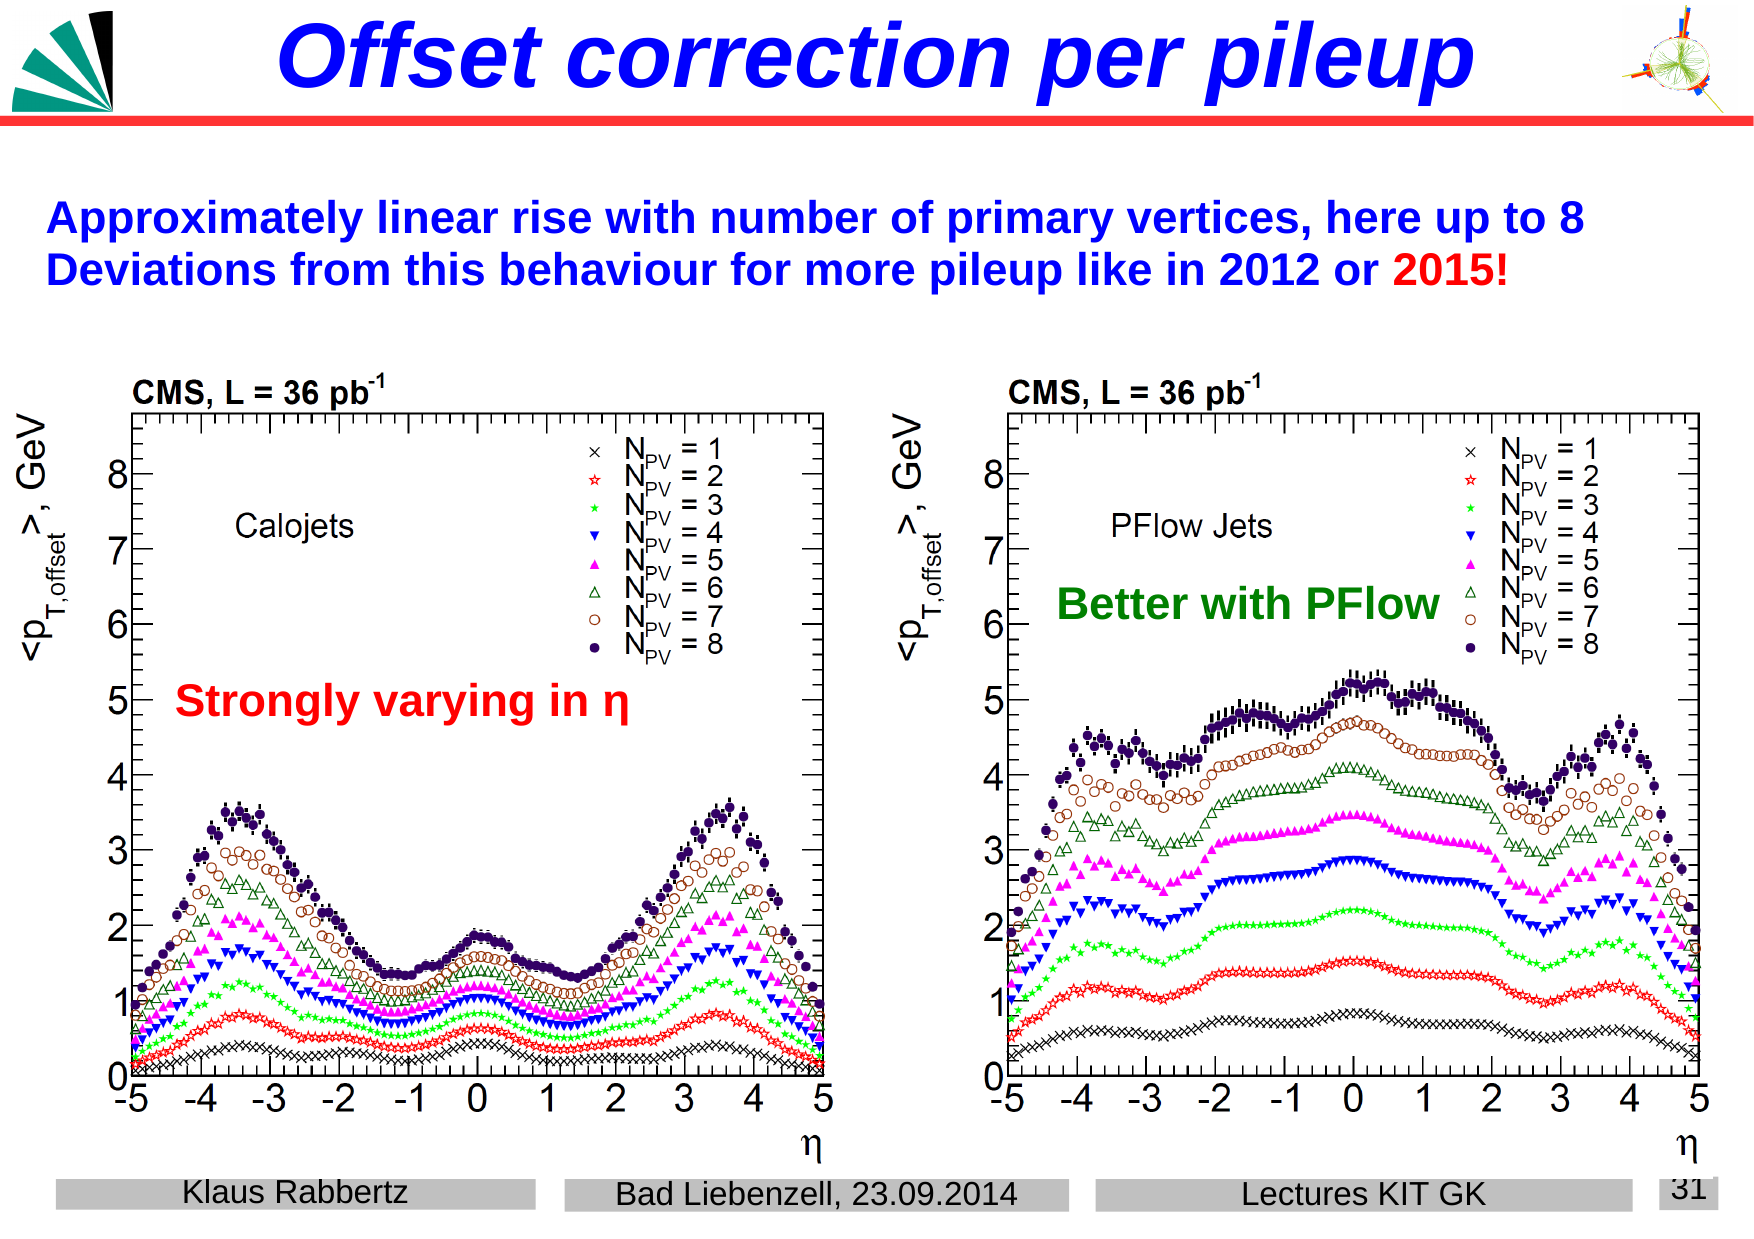

# Offset correction per pileup
Approximately linear rise with number of primary vertices, here up to 8
Deviations from this behaviour for more pileup like in 2012 or 2015!
Better with PFlow
Strongly varying in η